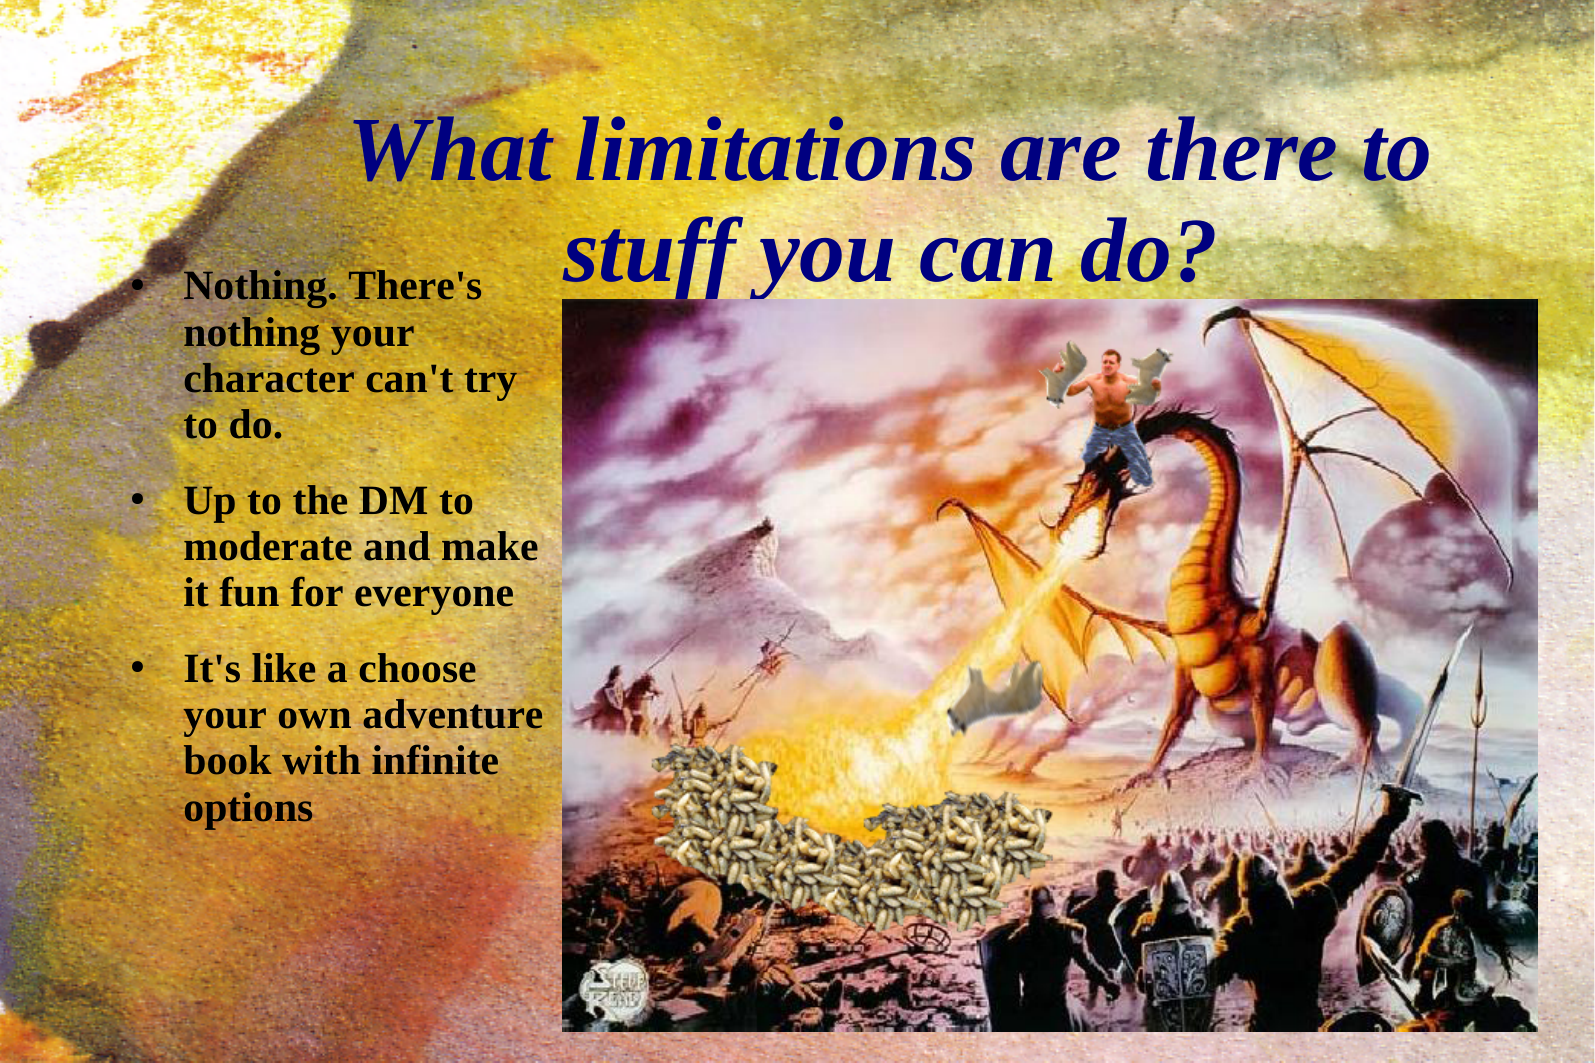

# What limitations are there to stuff you can do?
Nothing. There's nothing your character can't try to do.
Up to the DM to moderate and make it fun for everyone
It's like a choose your own adventure book with infinite options